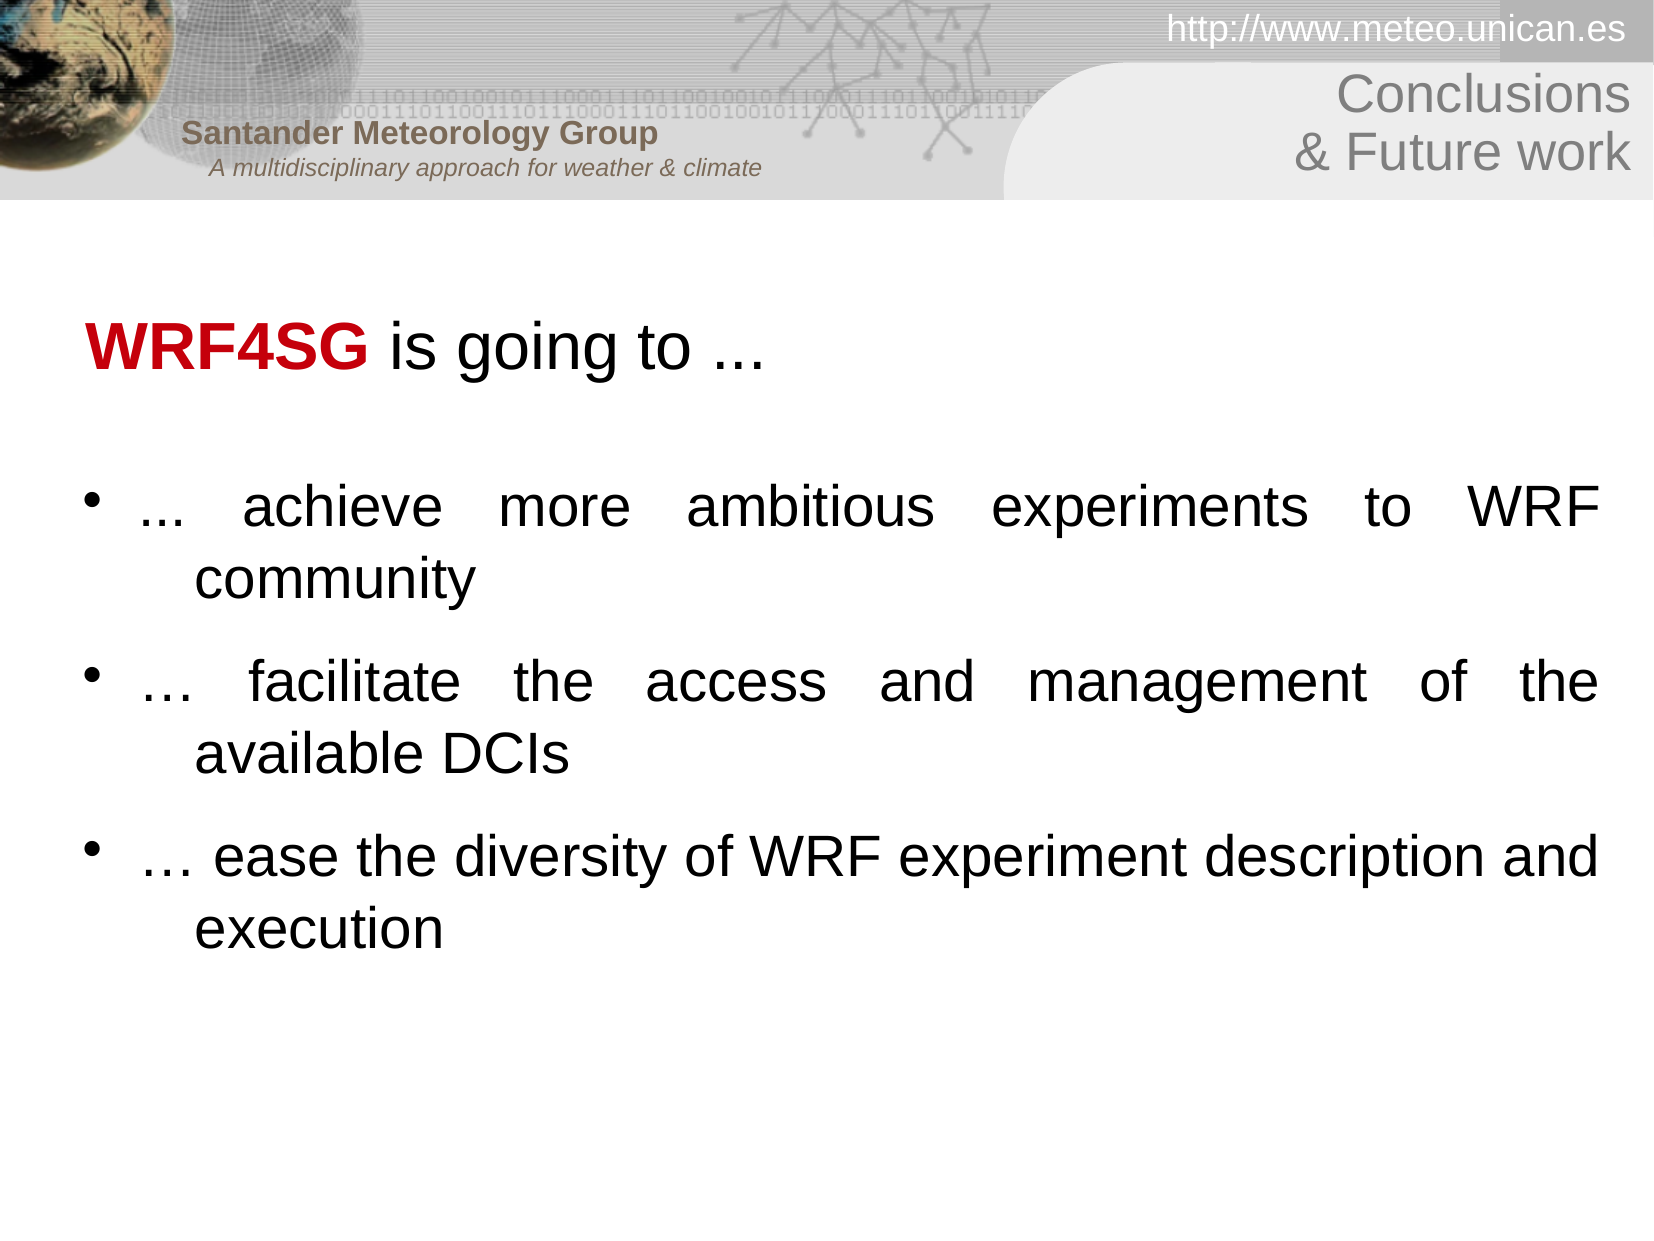

Conclusions
& Future work
# WRF4SG is going to ...
... achieve more ambitious experiments to WRF community
… facilitate the access and management of the available DCIs
… ease the diversity of WRF experiment description and execution